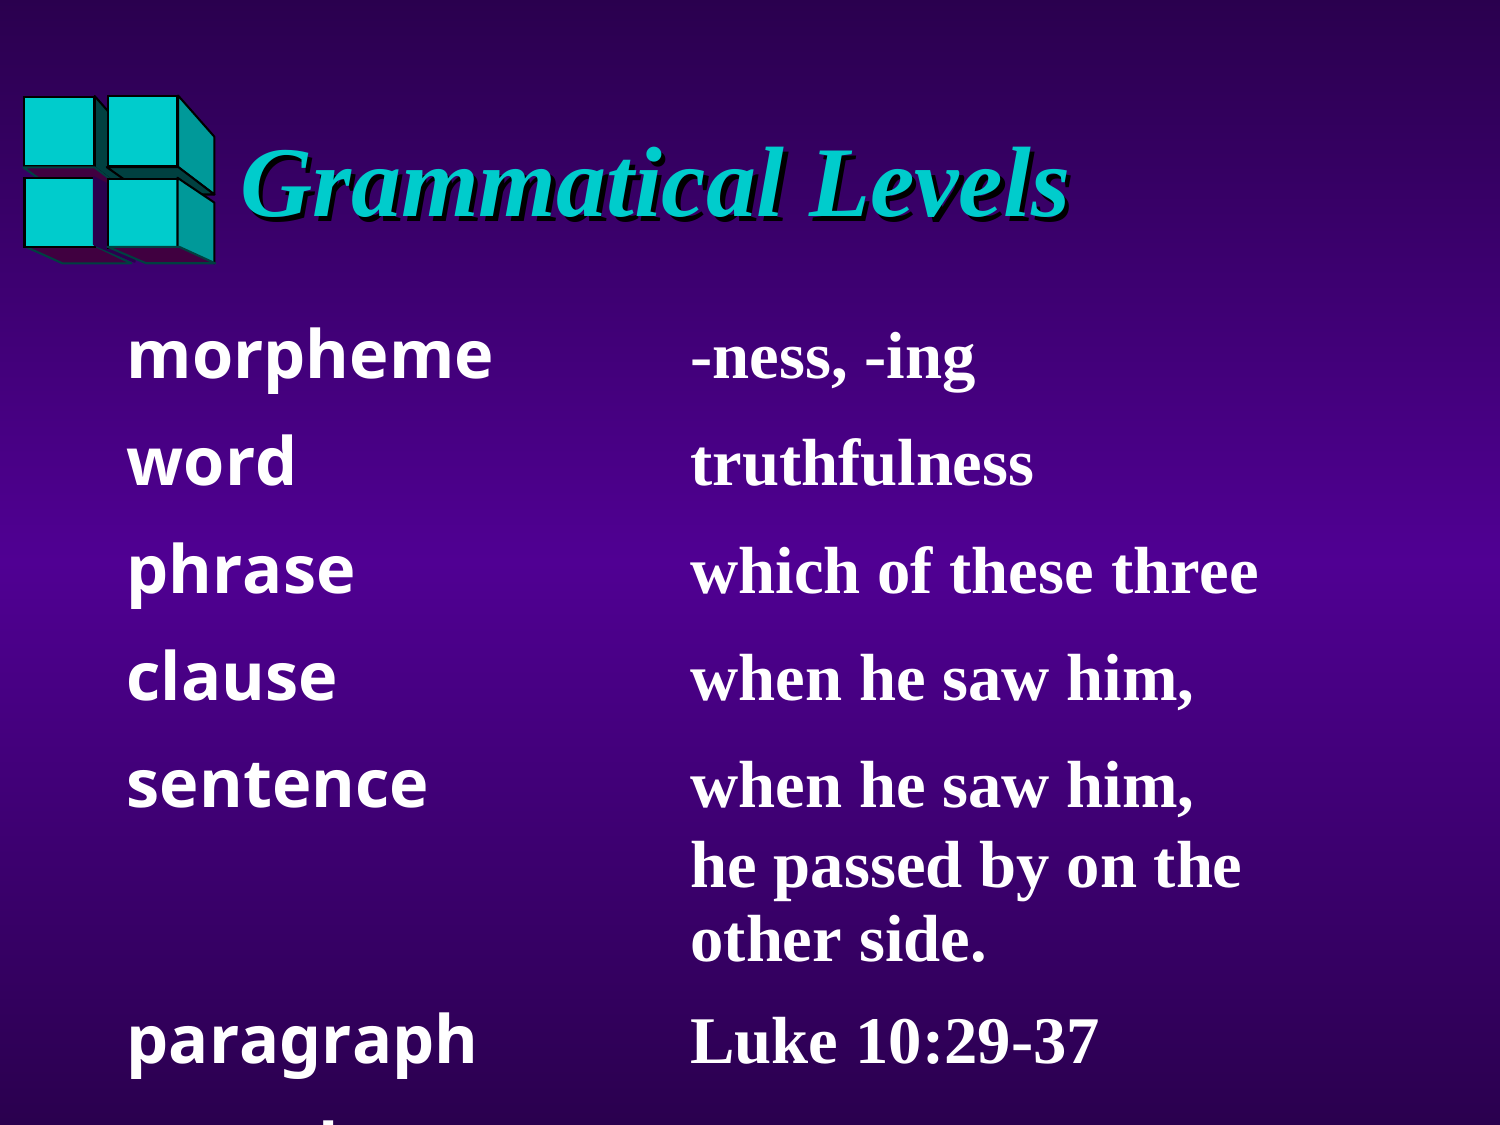

# Grammatical Levels
morpheme		-ness, -ing
word			truthfulness
phrase			which of these three
clause			when he saw him,
sentence		when he saw him,
				he passed by on the
				other side.
paragraph		Luke 10:29-37
monologue